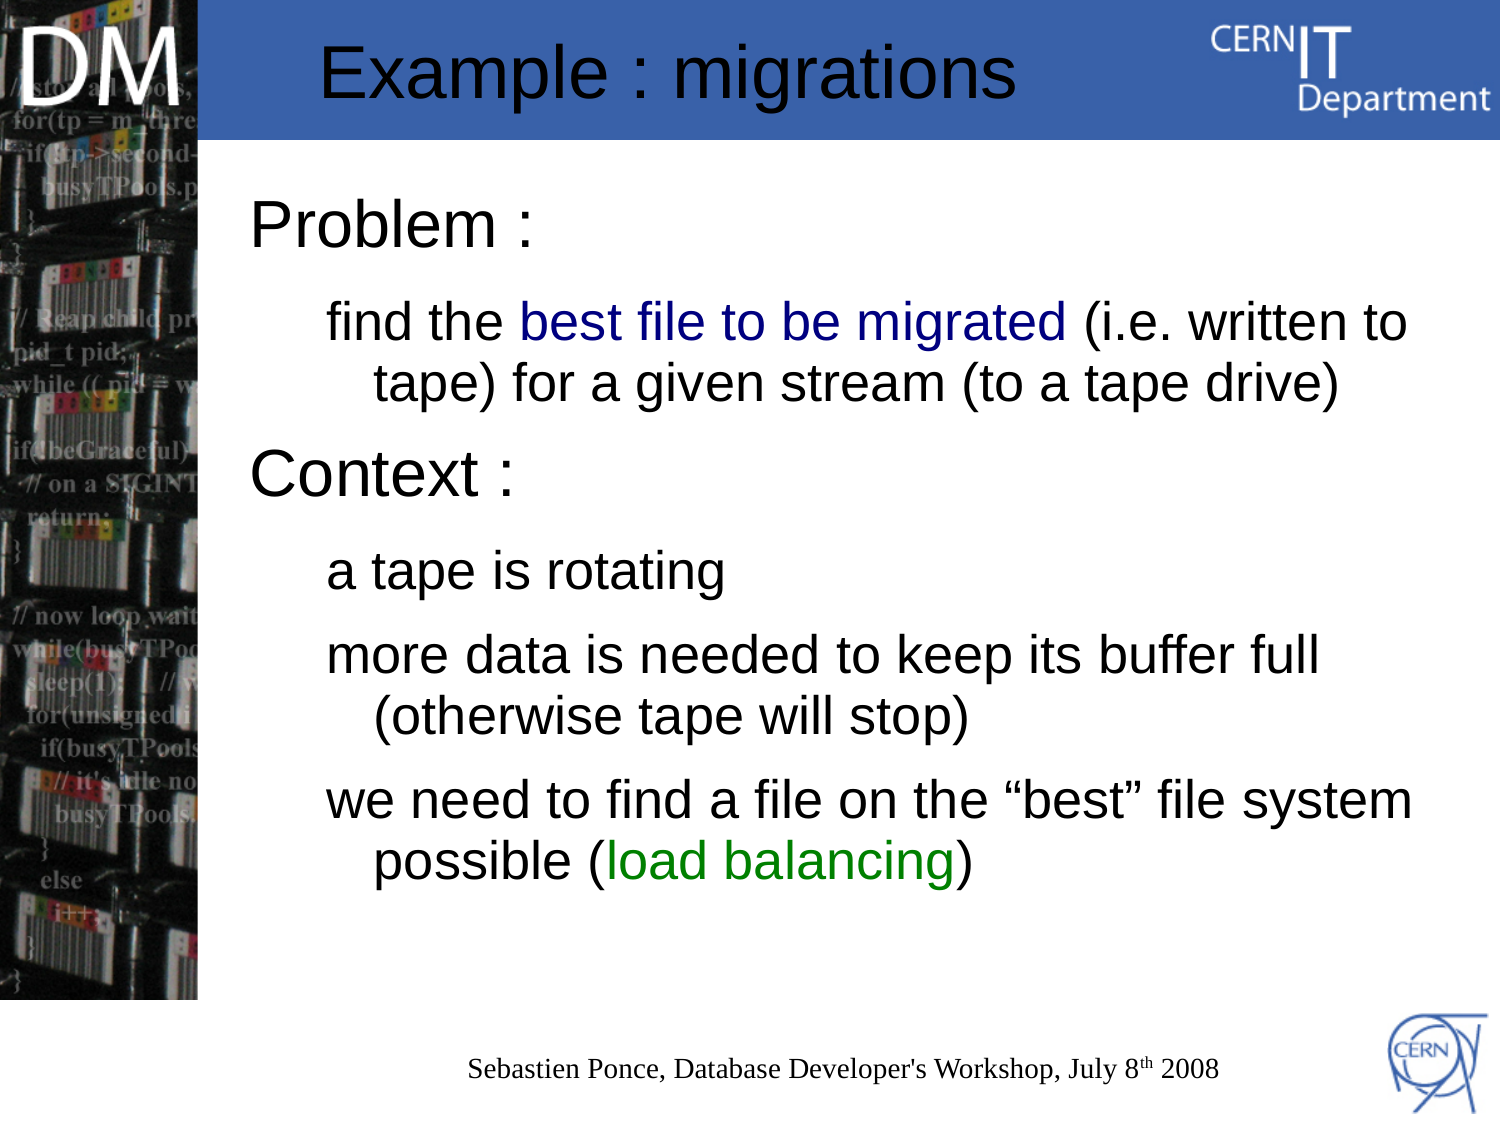

# Example : migrations
Problem :
find the best file to be migrated (i.e. written to tape) for a given stream (to a tape drive)
Context :
a tape is rotating
more data is needed to keep its buffer full (otherwise tape will stop)
we need to find a file on the “best” file system possible (load balancing)